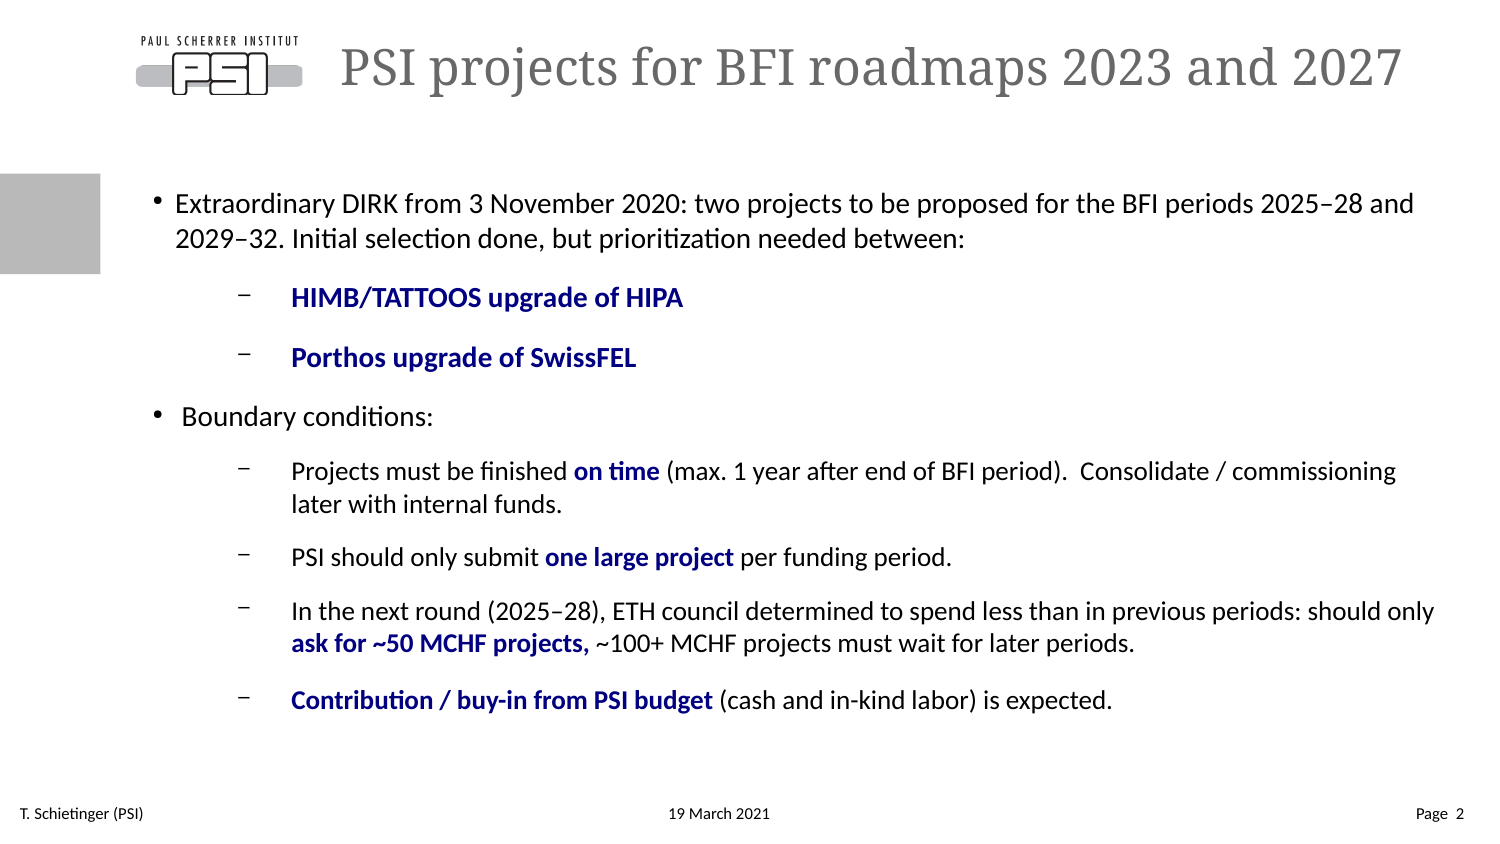

# PSI projects for BFI roadmaps 2023 and 2027
Extraordinary DIRK from 3 November 2020: two projects to be proposed for the BFI periods 2025–28 and 2029–32. Initial selection done, but prioritization needed between:
HIMB/TATTOOS upgrade of HIPA
Porthos upgrade of SwissFEL
 Boundary conditions:
Projects must be finished on time (max. 1 year after end of BFI period). Consolidate / commissioning later with internal funds.
PSI should only submit one large project per funding period.
In the next round (2025–28), ETH council determined to spend less than in previous periods: should only ask for ~50 MCHF projects, ~100+ MCHF projects must wait for later periods.
Contribution / buy-in from PSI budget (cash and in-kind labor) is expected.